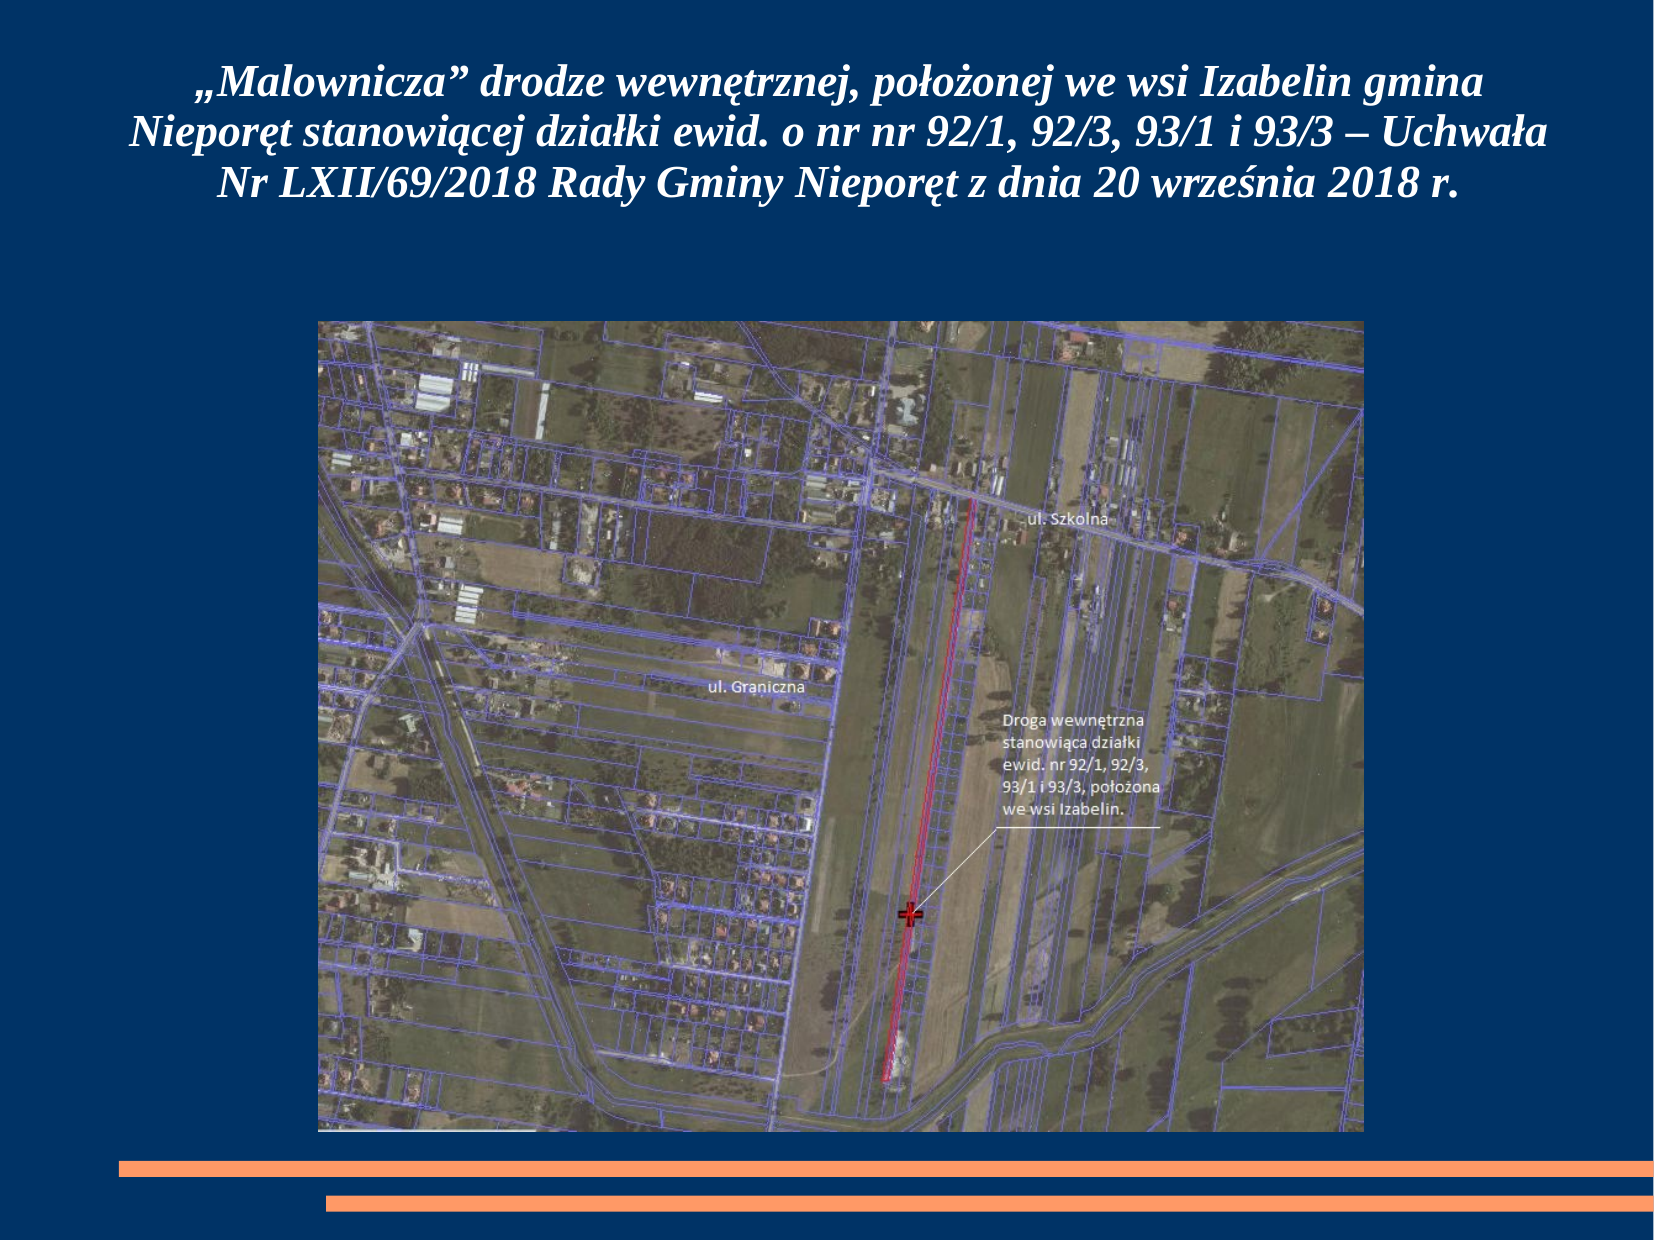

# „Malownicza” drodze wewnętrznej, położonej we wsi Izabelin gmina Nieporęt stanowiącej działki ewid. o nr nr 92/1, 92/3, 93/1 i 93/3 – Uchwała Nr LXII/69/2018 Rady Gminy Nieporęt z dnia 20 września 2018 r.